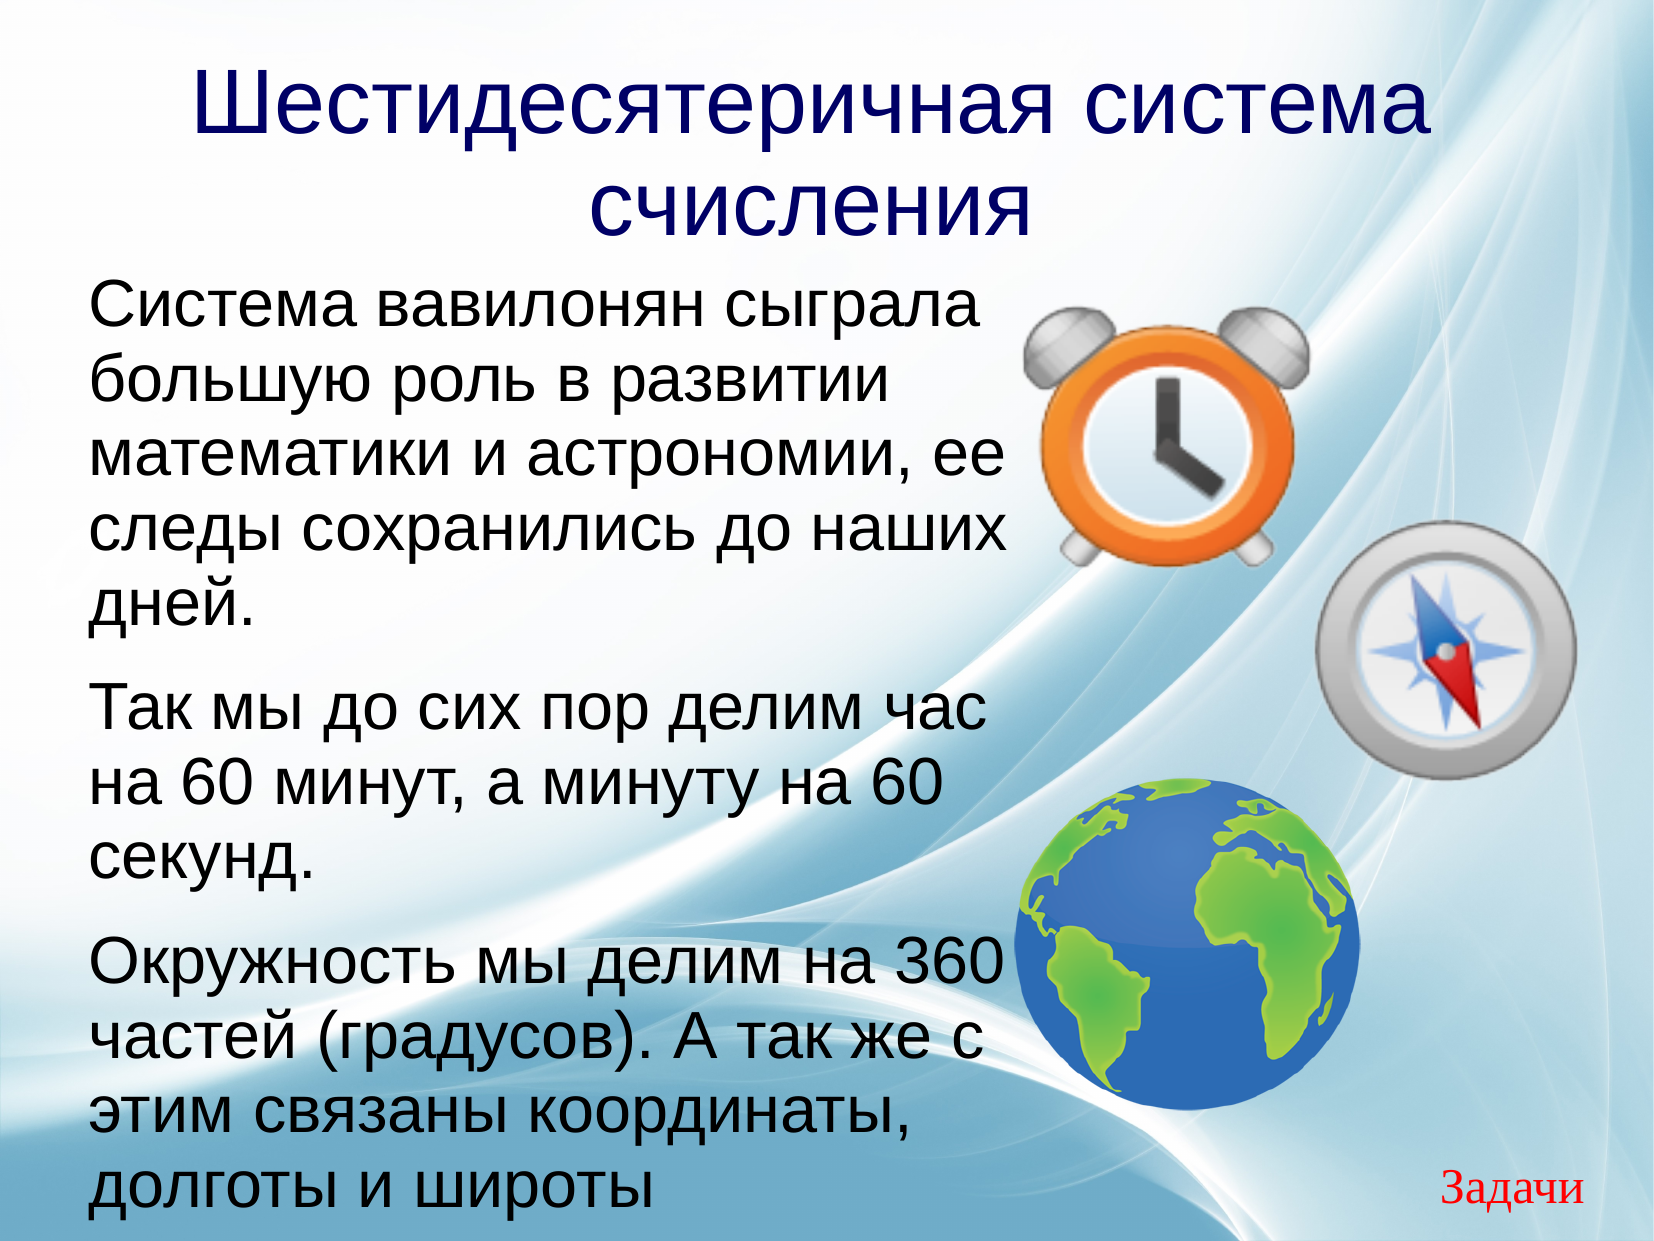

# Шестидесятеричная система счисления
Система вавилонян сыграла большую роль в развитии математики и астрономии, ее следы сохранились до наших дней.
Так мы до сих пор делим час на 60 минут, а минуту на 60 секунд.
Окружность мы делим на 360 частей (градусов). А так же с этим связаны координаты, долготы и широты
Задачи